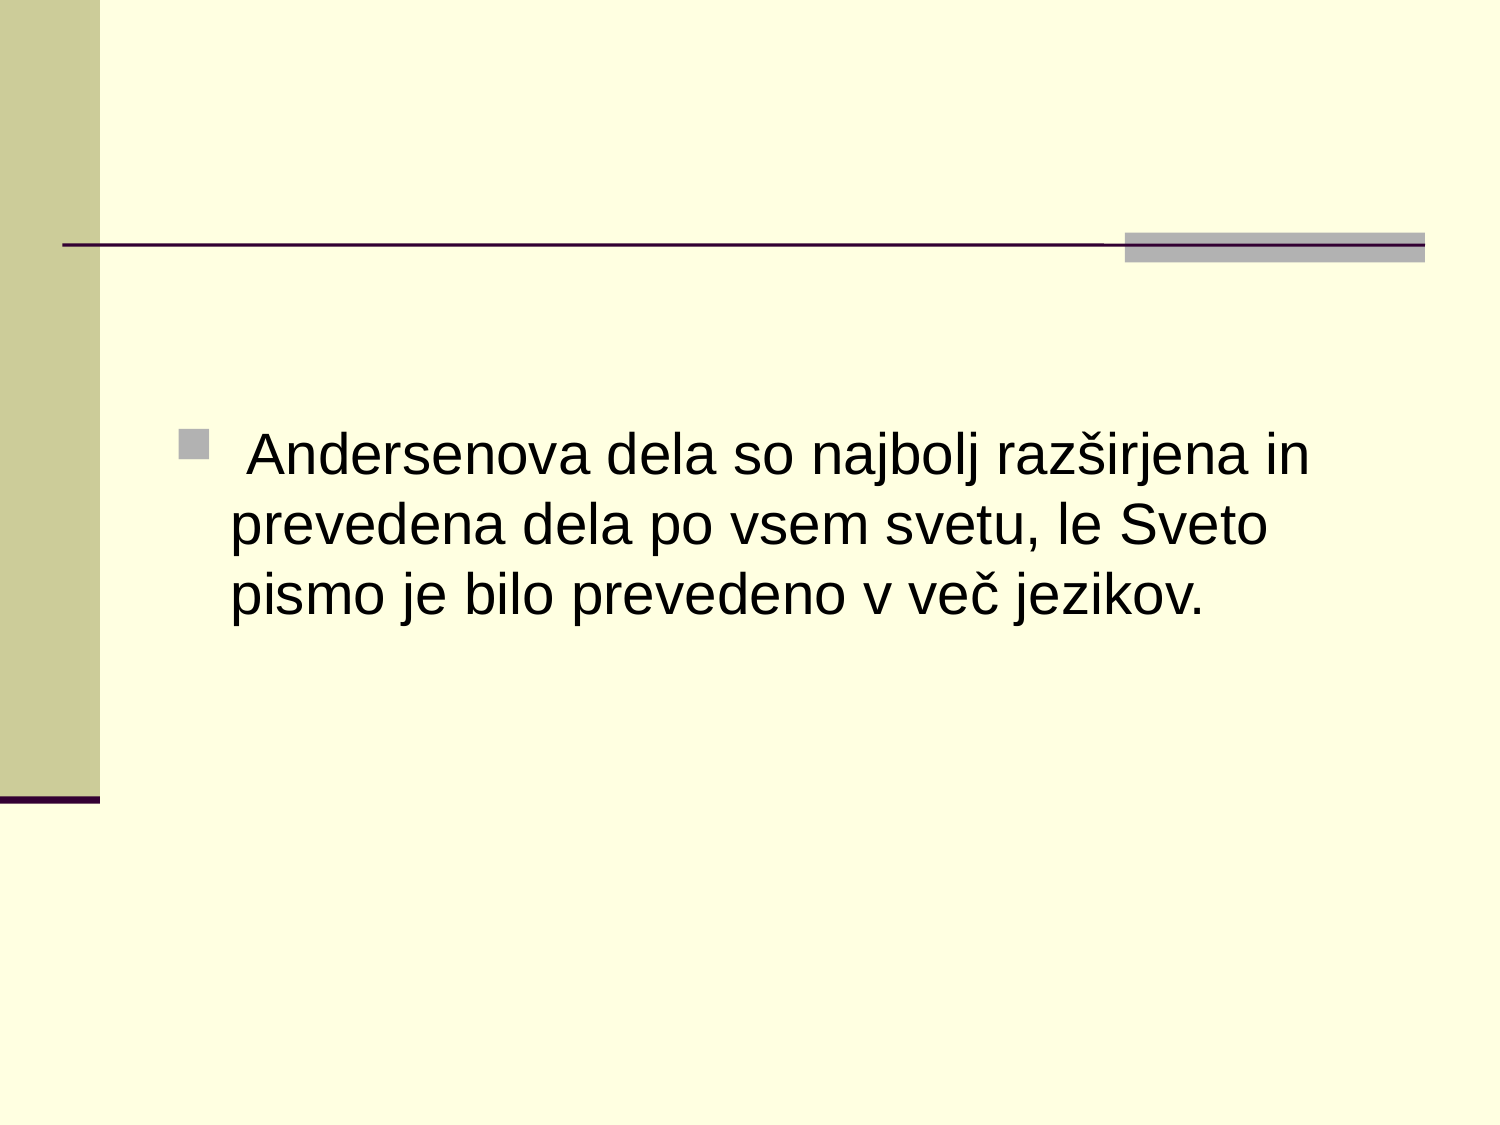

#
 Andersenova dela so najbolj razširjena in prevedena dela po vsem svetu, le Sveto pismo je bilo prevedeno v več jezikov.